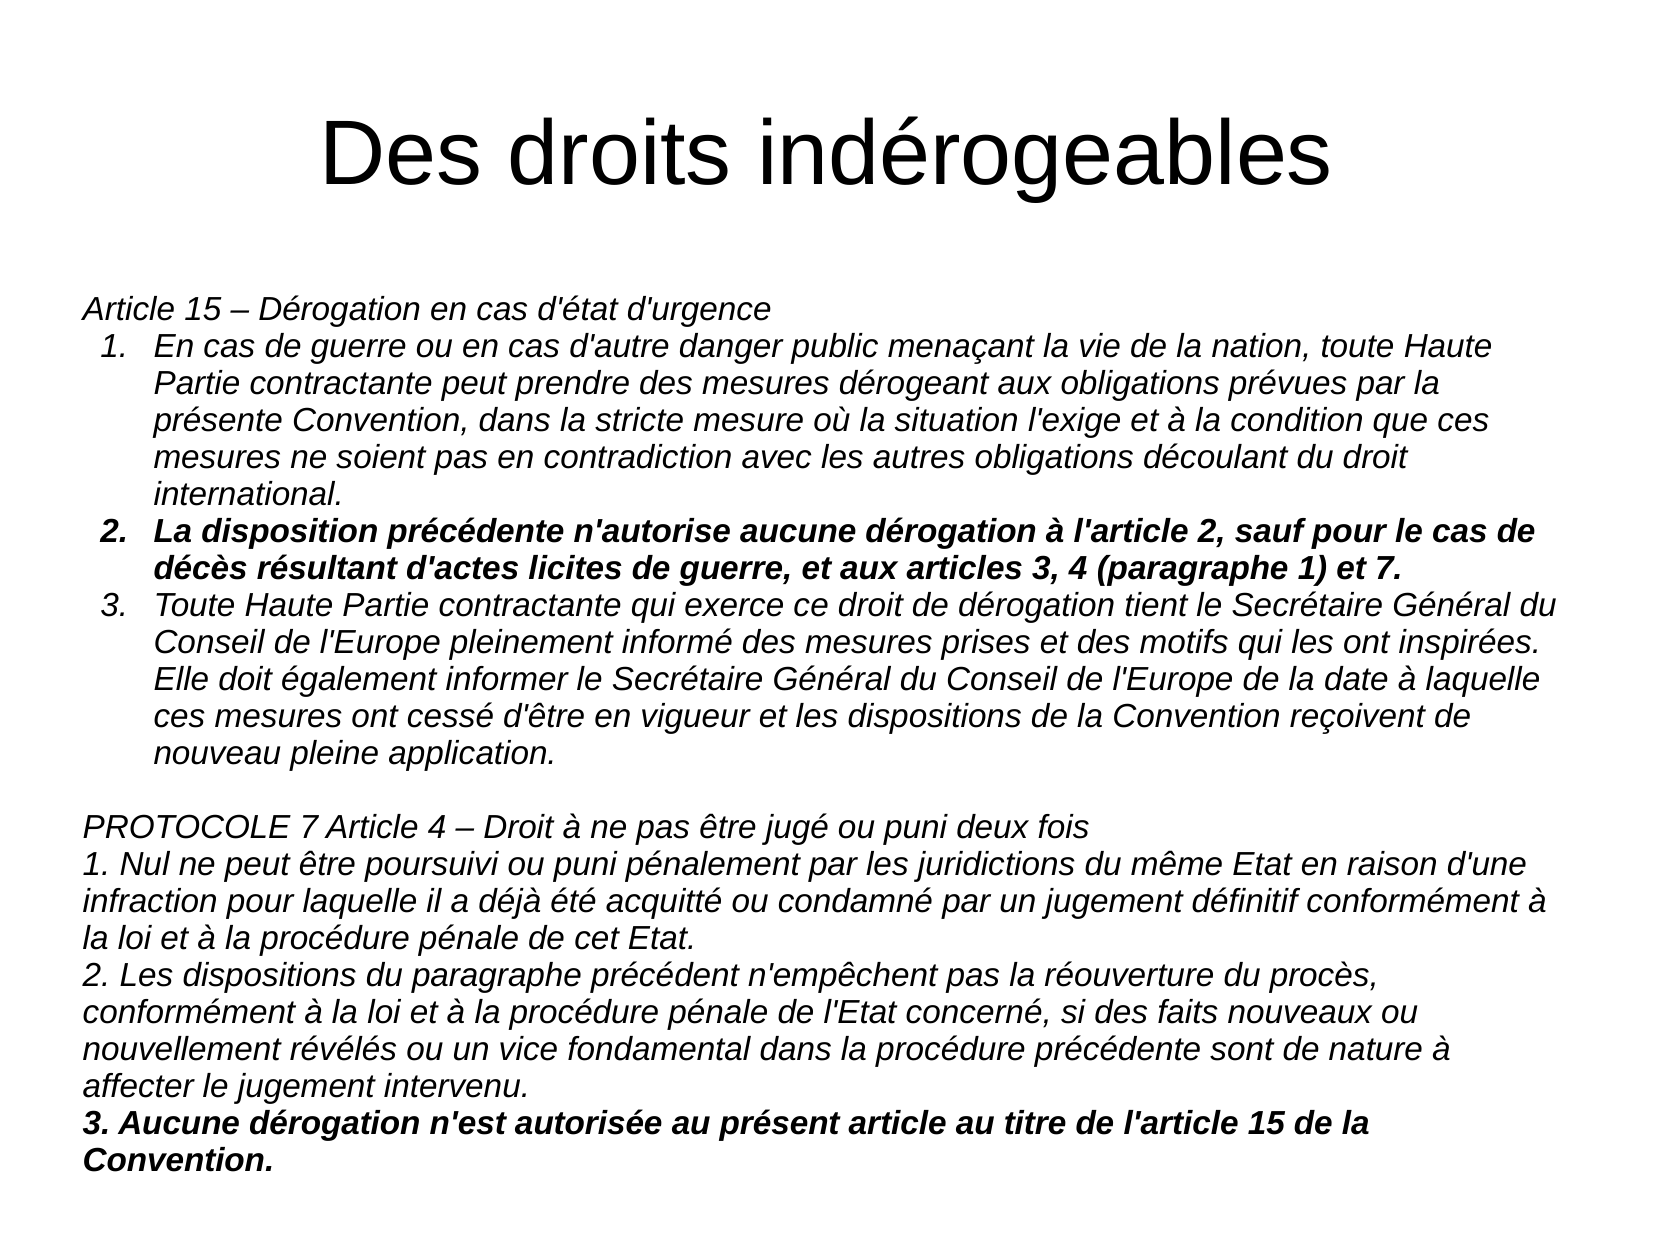

# Des droits indérogeables
Article 15 – Dérogation en cas d'état d'urgence
En cas de guerre ou en cas d'autre danger public menaçant la vie de la nation, toute Haute Partie contractante peut prendre des mesures dérogeant aux obligations prévues par la présente Convention, dans la stricte mesure où la situation l'exige et à la condition que ces mesures ne soient pas en contradiction avec les autres obligations découlant du droit international.
La disposition précédente n'autorise aucune dérogation à l'article 2, sauf pour le cas de décès résultant d'actes licites de guerre, et aux articles 3, 4 (paragraphe 1) et 7.
Toute Haute Partie contractante qui exerce ce droit de dérogation tient le Secrétaire Général du Conseil de l'Europe pleinement informé des mesures prises et des motifs qui les ont inspirées. Elle doit également informer le Secrétaire Général du Conseil de l'Europe de la date à laquelle ces mesures ont cessé d'être en vigueur et les dispositions de la Convention reçoivent de nouveau pleine application.
PROTOCOLE 7 Article 4 – Droit à ne pas être jugé ou puni deux fois
1. Nul ne peut être poursuivi ou puni pénalement par les juridictions du même Etat en raison d'une infraction pour laquelle il a déjà été acquitté ou condamné par un jugement définitif conformément à la loi et à la procédure pénale de cet Etat.
2. Les dispositions du paragraphe précédent n'empêchent pas la réouverture du procès, conformément à la loi et à la procédure pénale de l'Etat concerné, si des faits nouveaux ou nouvellement révélés ou un vice fondamental dans la procédure précédente sont de nature à affecter le jugement intervenu.
3. Aucune dérogation n'est autorisée au présent article au titre de l'article 15 de la Convention.